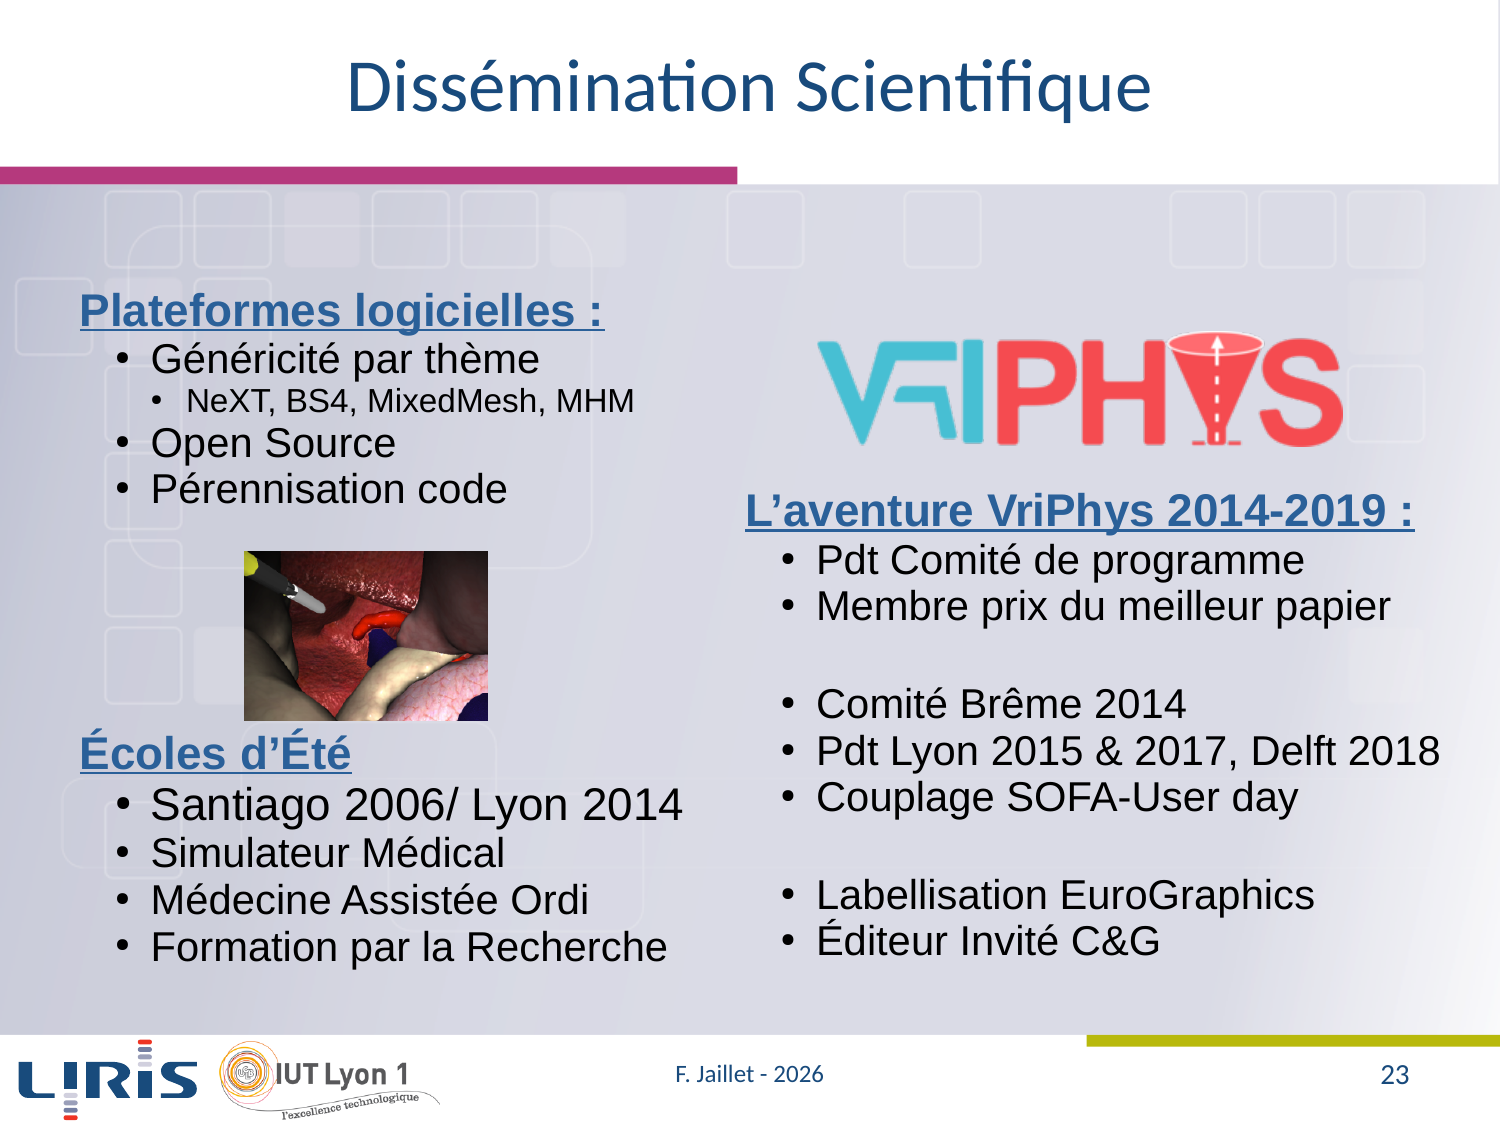

# Dissémination Scientifique
Plateformes logicielles :
Généricité par thème
NeXT, BS4, MixedMesh, MHM
Open Source
Pérennisation code
L’aventure VriPhys 2014-2019 :
Pdt Comité de programme
Membre prix du meilleur papier
Comité Brême 2014
Pdt Lyon 2015 & 2017, Delft 2018
Couplage SOFA-User day
Labellisation EuroGraphics
Éditeur Invité C&G
Écoles d’Été
Santiago 2006/ Lyon 2014
Simulateur Médical
Médecine Assistée Ordi
Formation par la Recherche
F. Jaillet - 2026